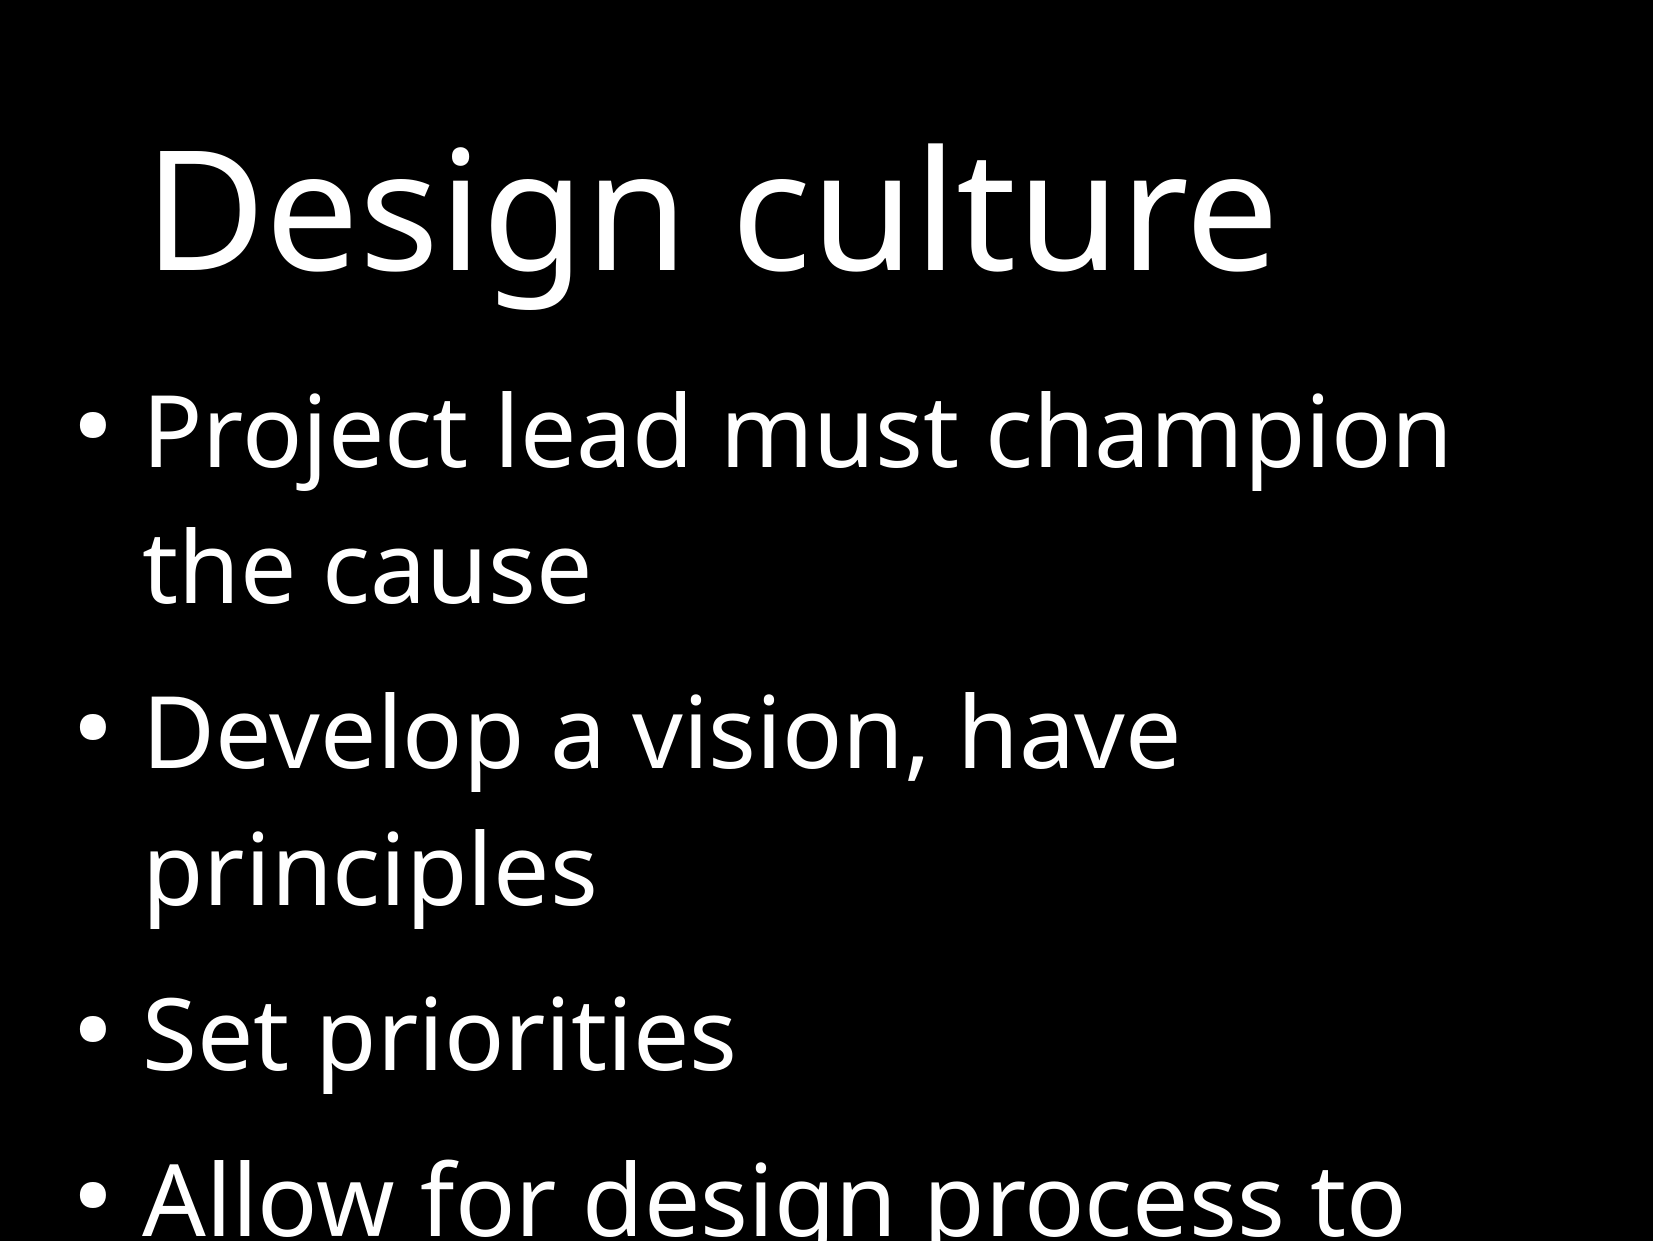

# Design culture
Project lead must champion the cause
Develop a vision, have principles
Set priorities
Allow for design process to happen